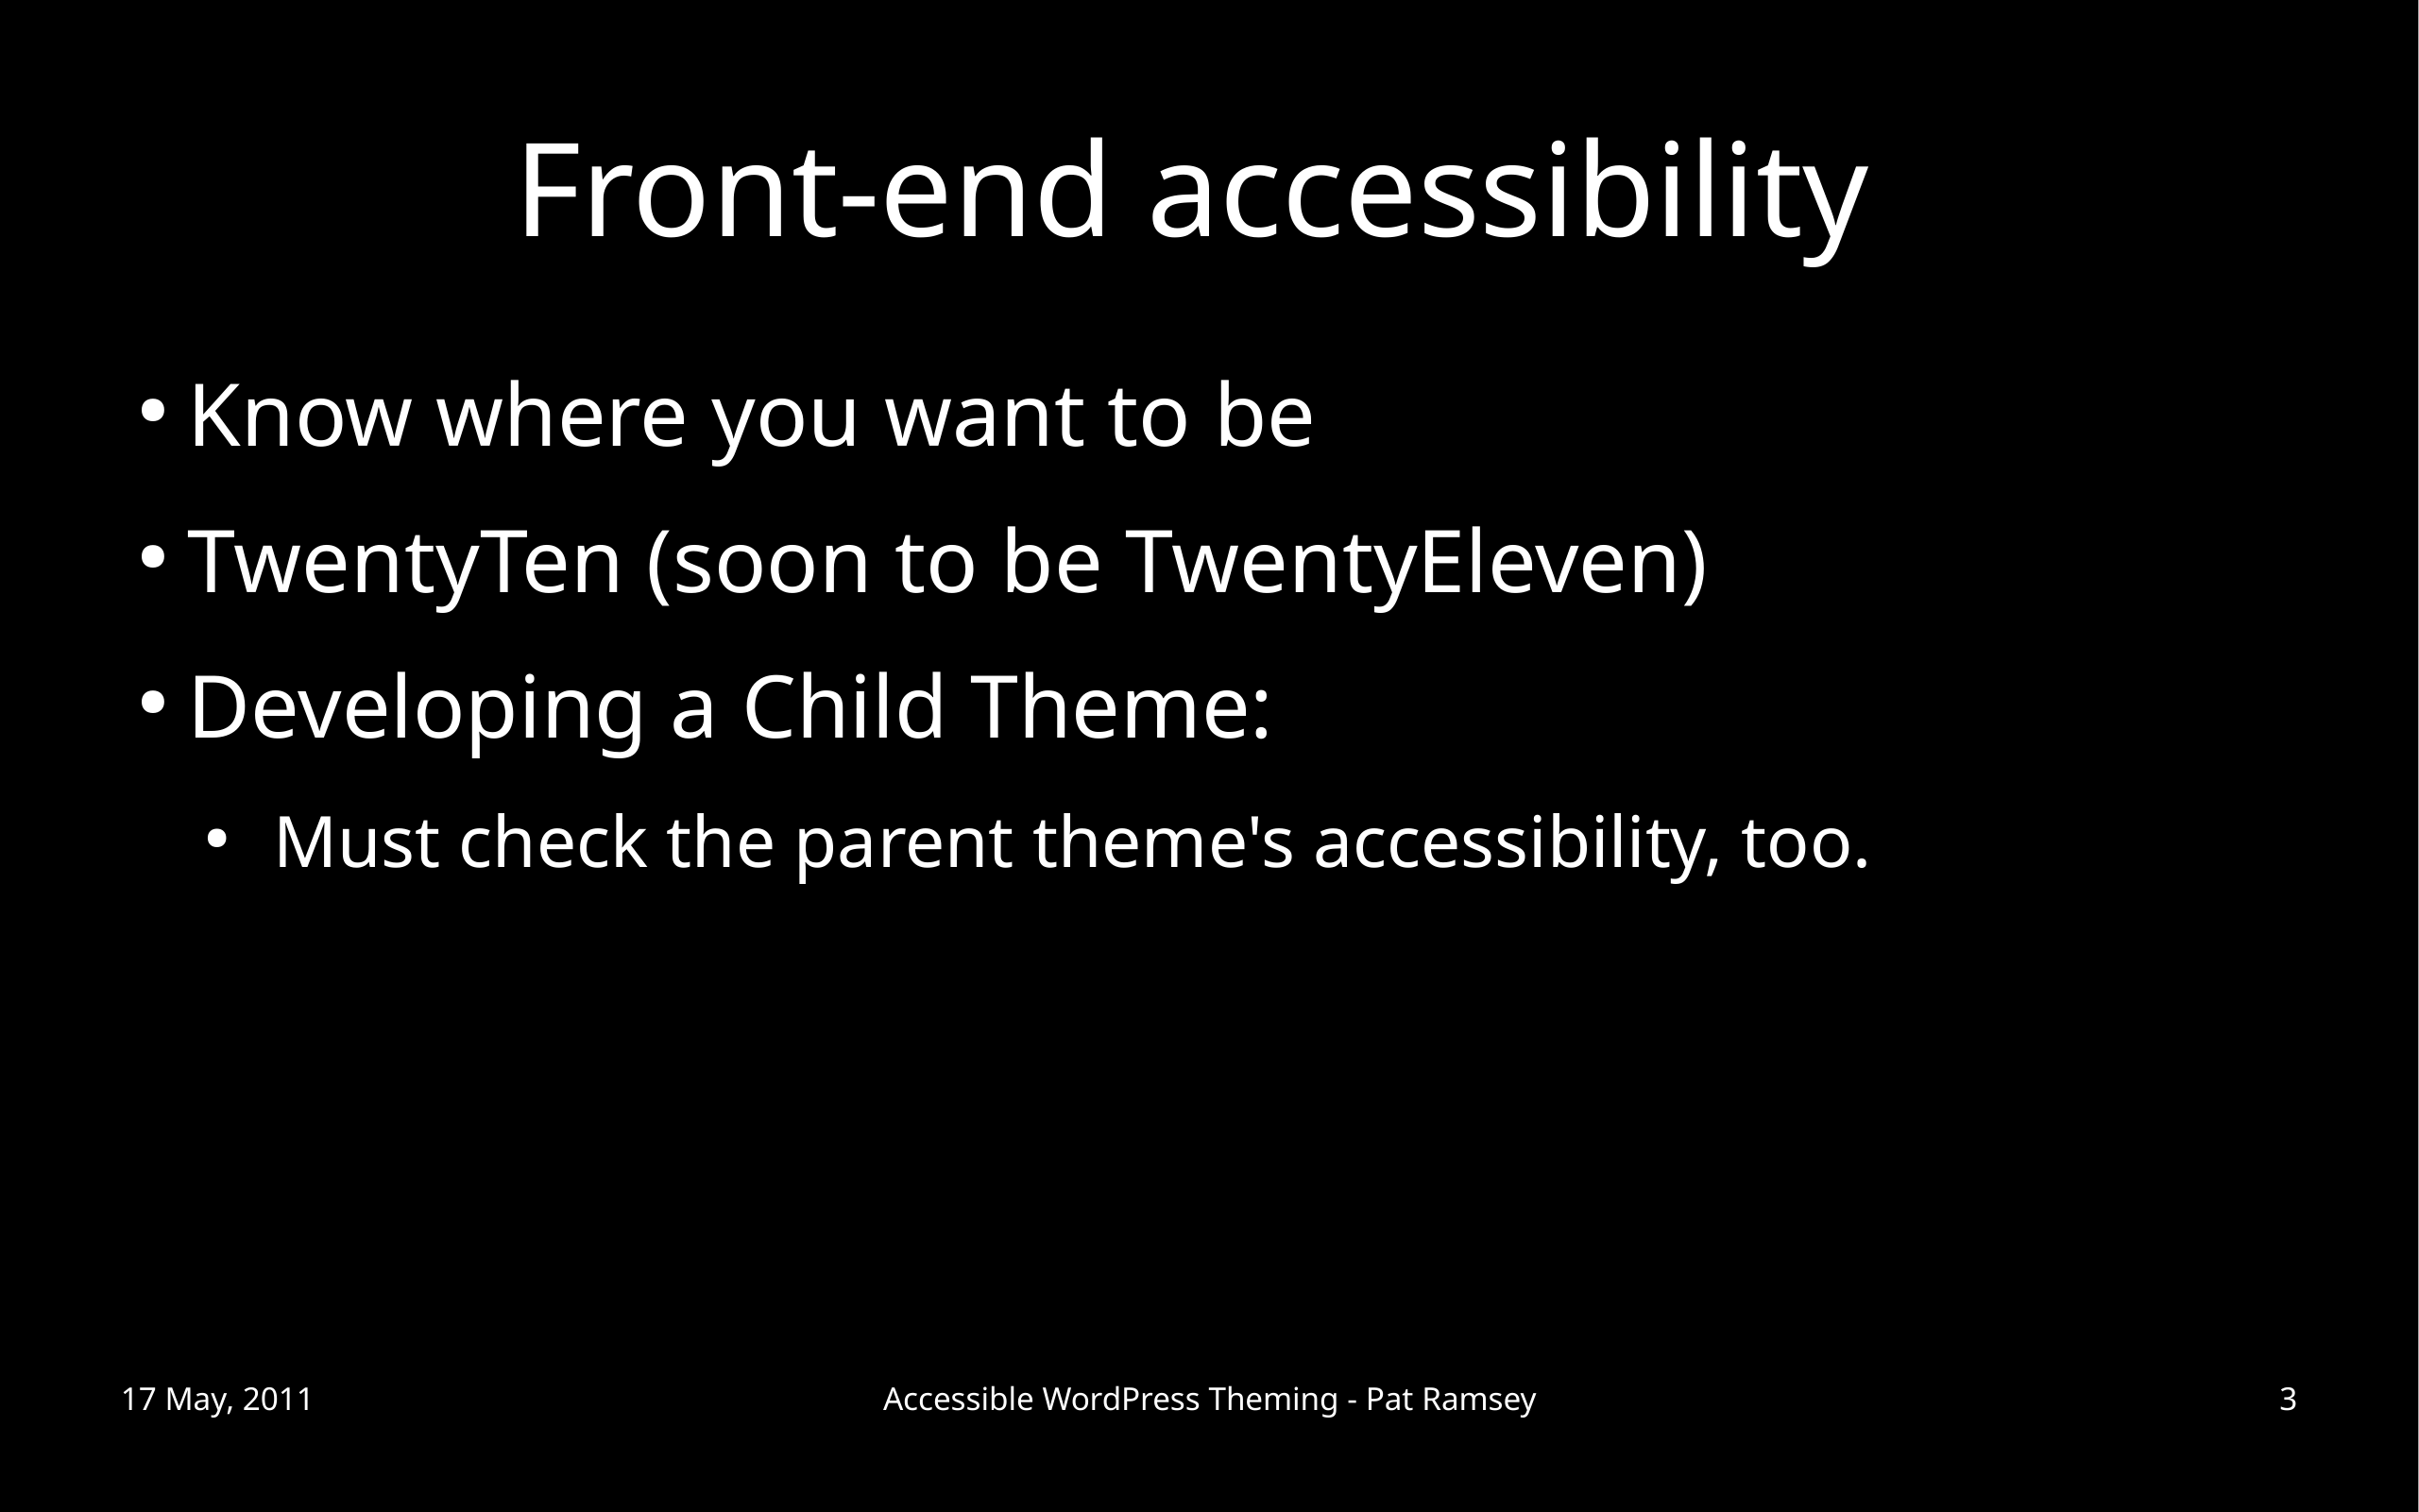

# Front-end accessibility
Know where you want to be
TwentyTen (soon to be TwentyEleven)
Developing a Child Theme:
 Must check the parent theme's accessibility, too.
17 May, 2011
Accessible WordPress Theming - Pat Ramsey
3